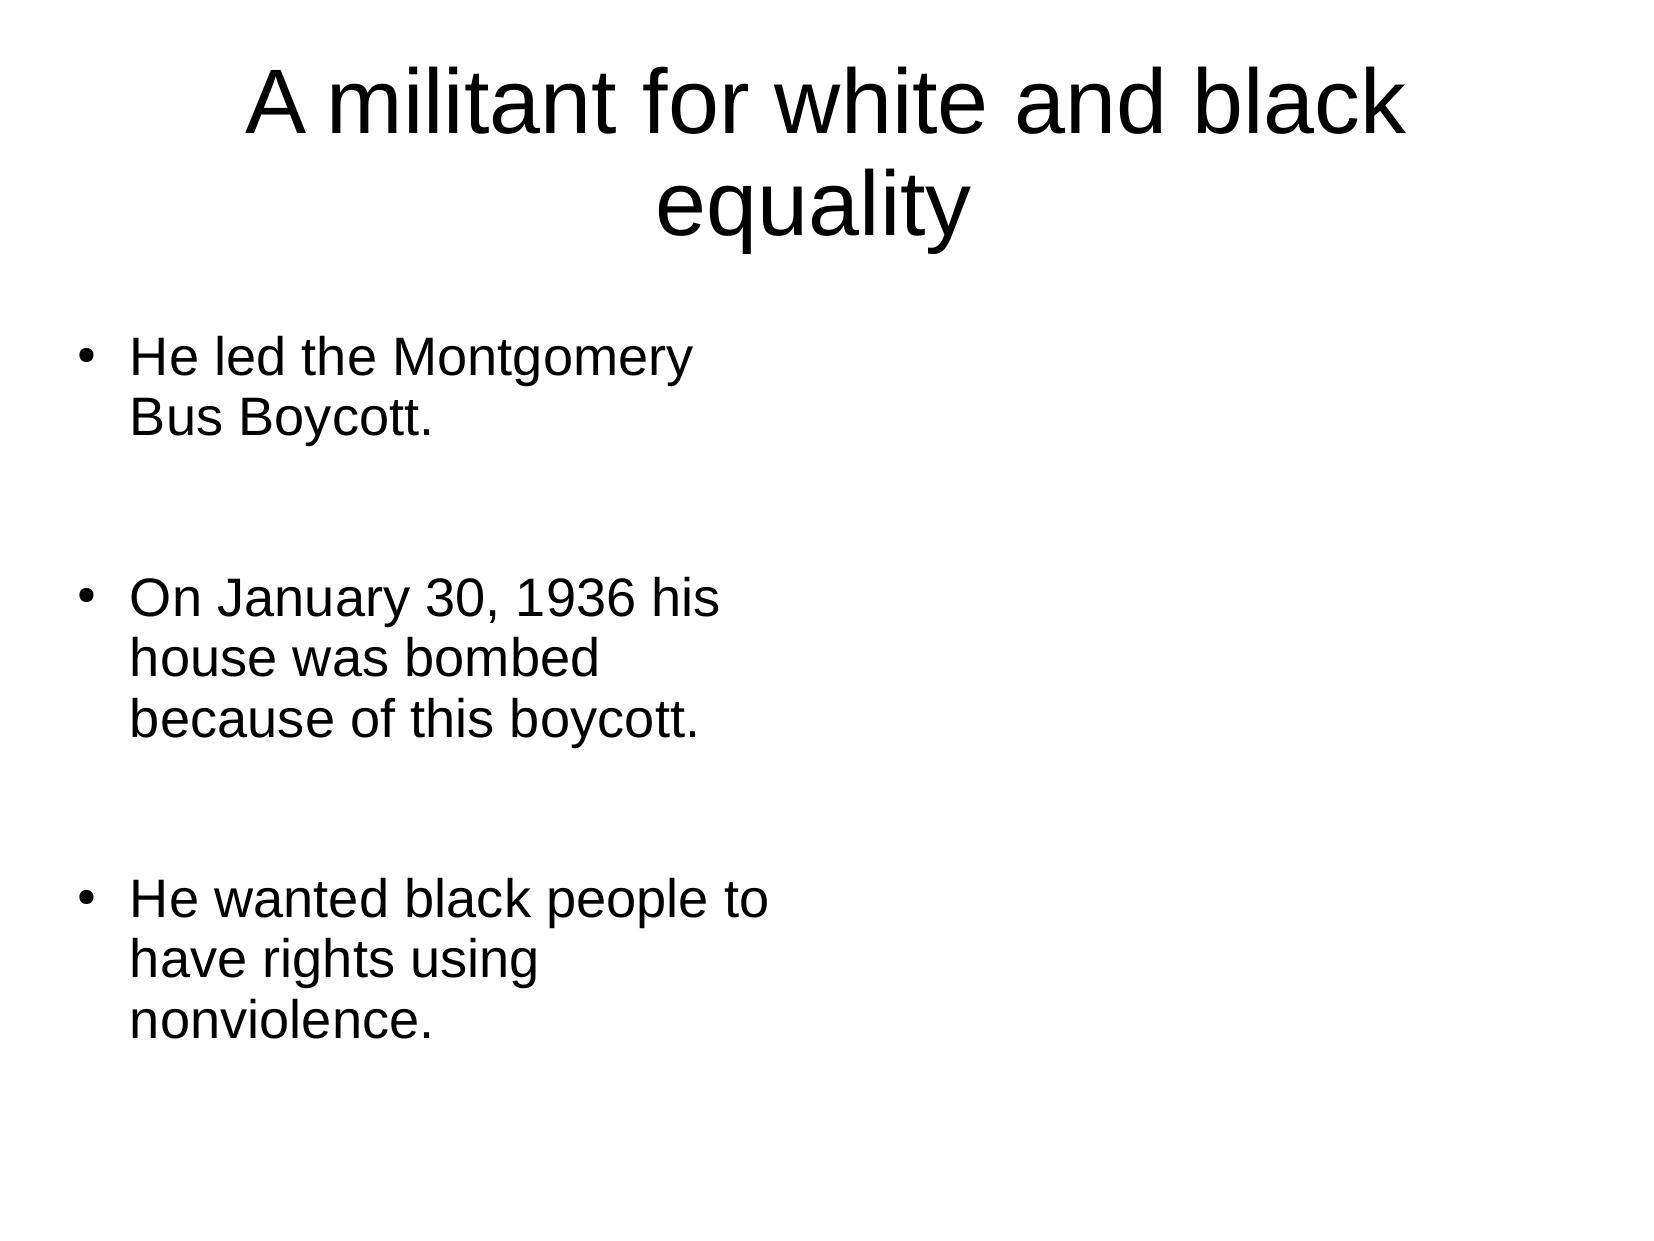

# A militant for white and black equality
He led the Montgomery Bus Boycott.
On January 30, 1936 his house was bombed because of this boycott.
He wanted black people to have rights using nonviolence.